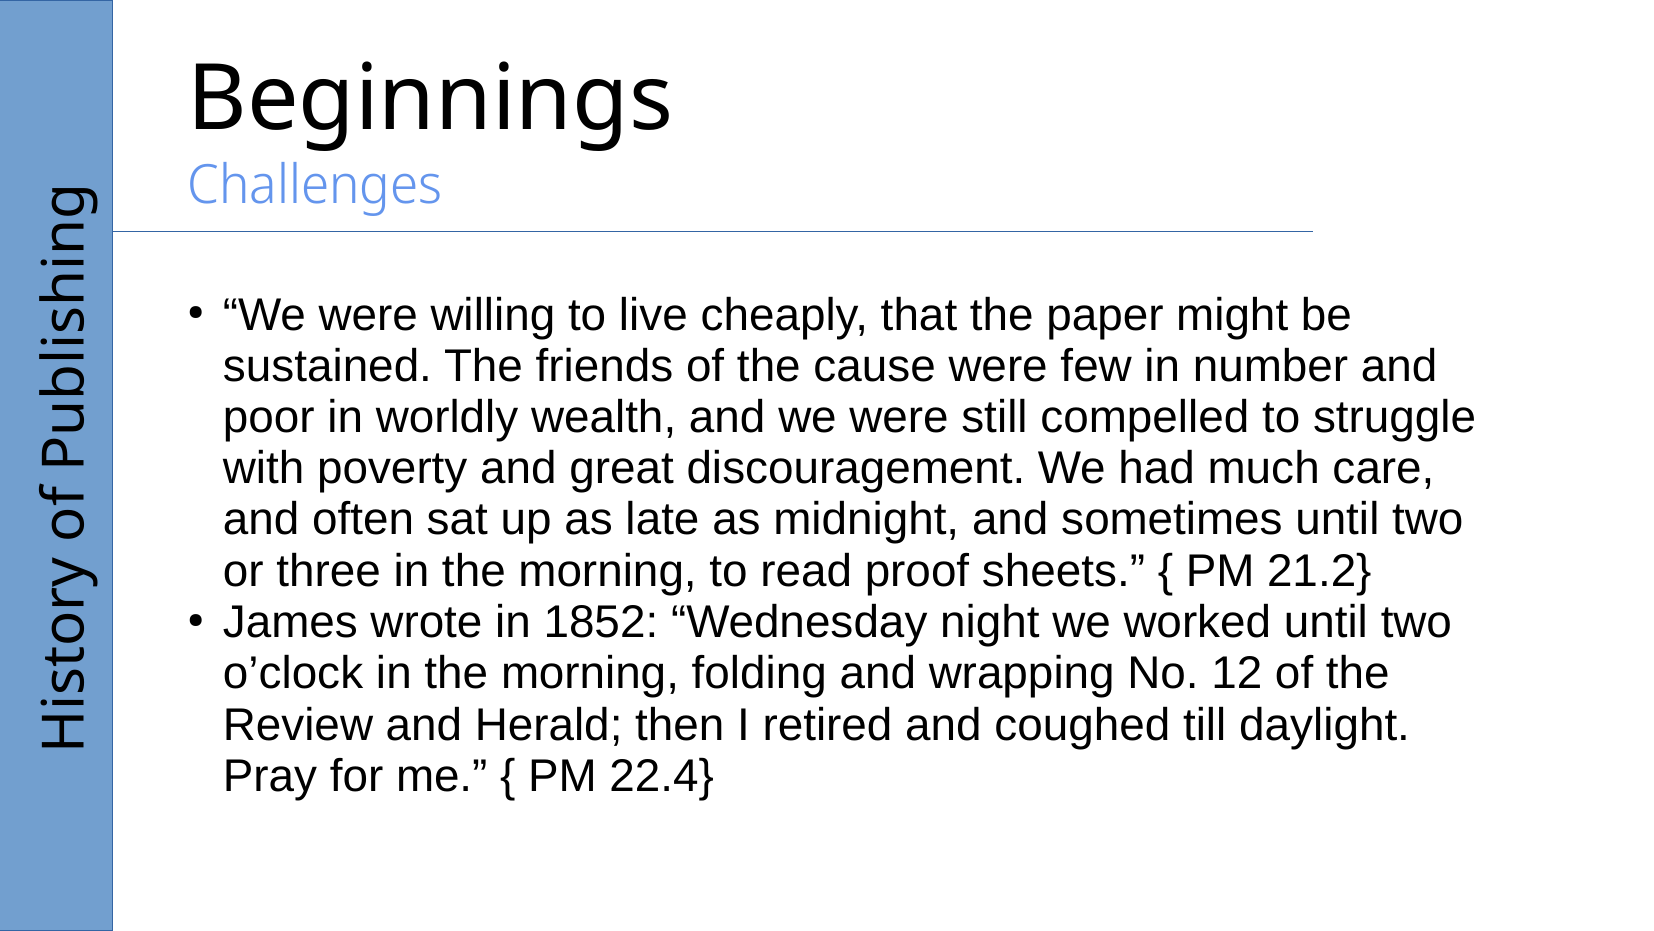

# Beginnings
Challenges
“We were willing to live cheaply, that the paper might be sustained. The friends of the cause were few in number and poor in worldly wealth, and we were still compelled to struggle with poverty and great discouragement. We had much care, and often sat up as late as midnight, and sometimes until two or three in the morning, to read proof sheets.” { PM 21.2}
James wrote in 1852: “Wednesday night we worked until two o’clock in the morning, folding and wrapping No. 12 of the Review and Herald; then I retired and coughed till daylight. Pray for me.” { PM 22.4}
History of Publishing